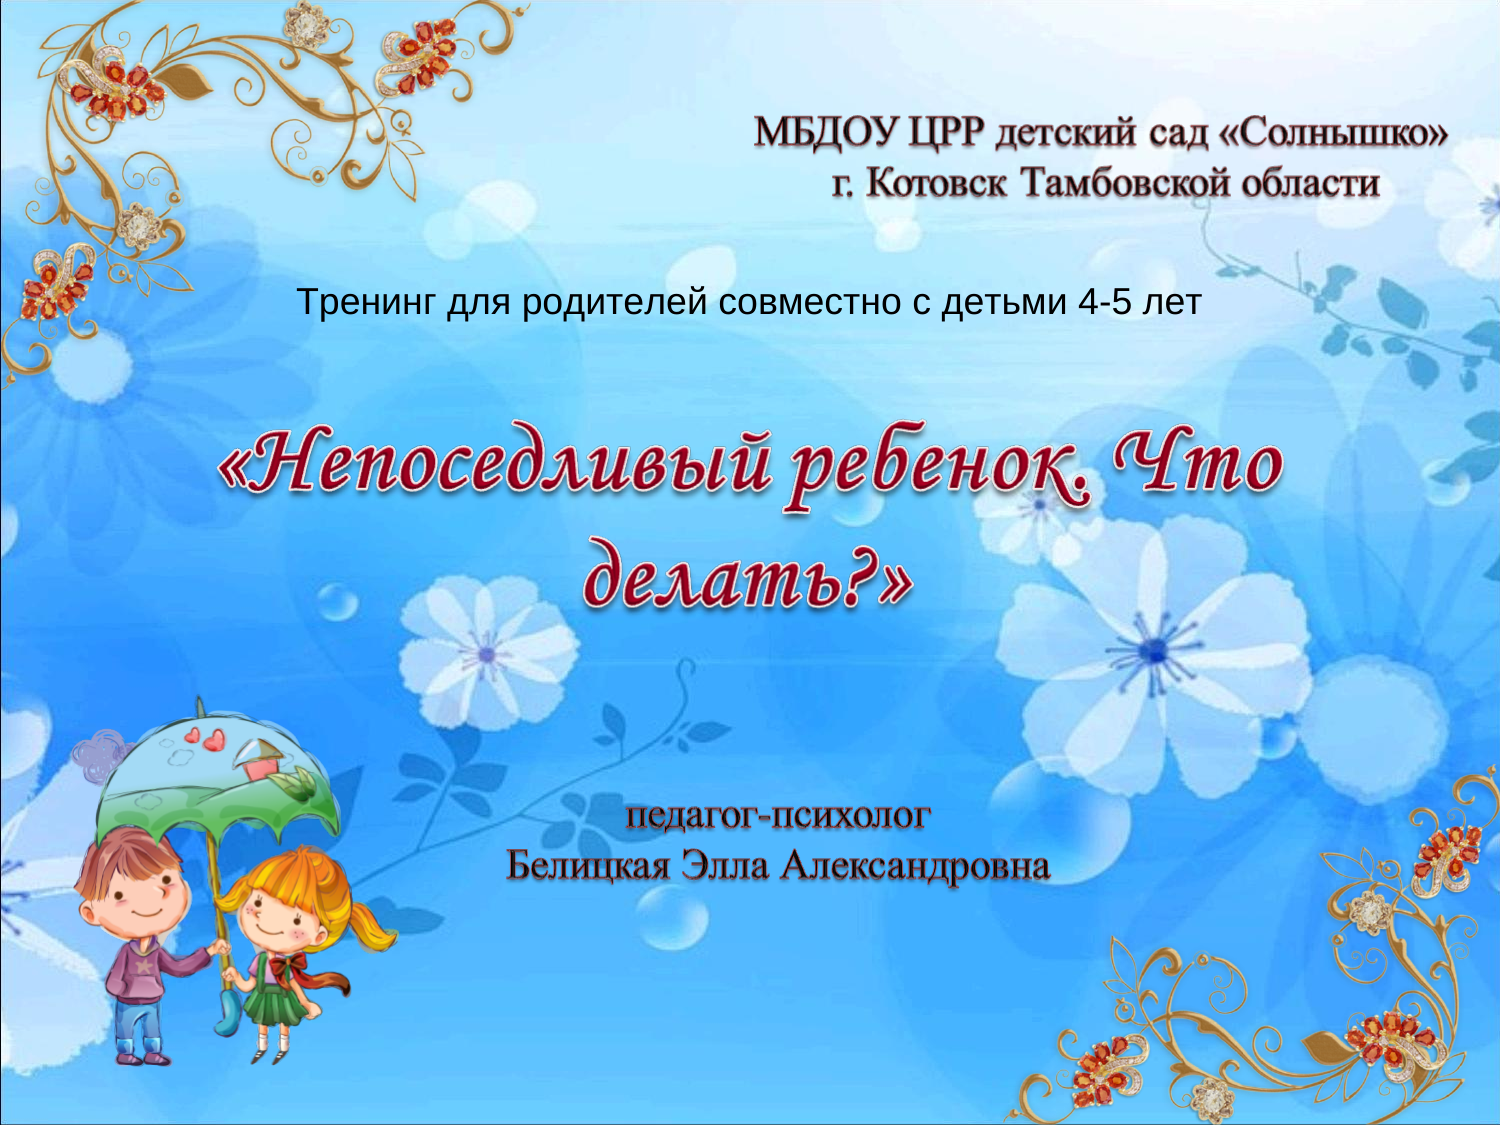

Тренинг для родителей совместно с детьми 4-5 лет